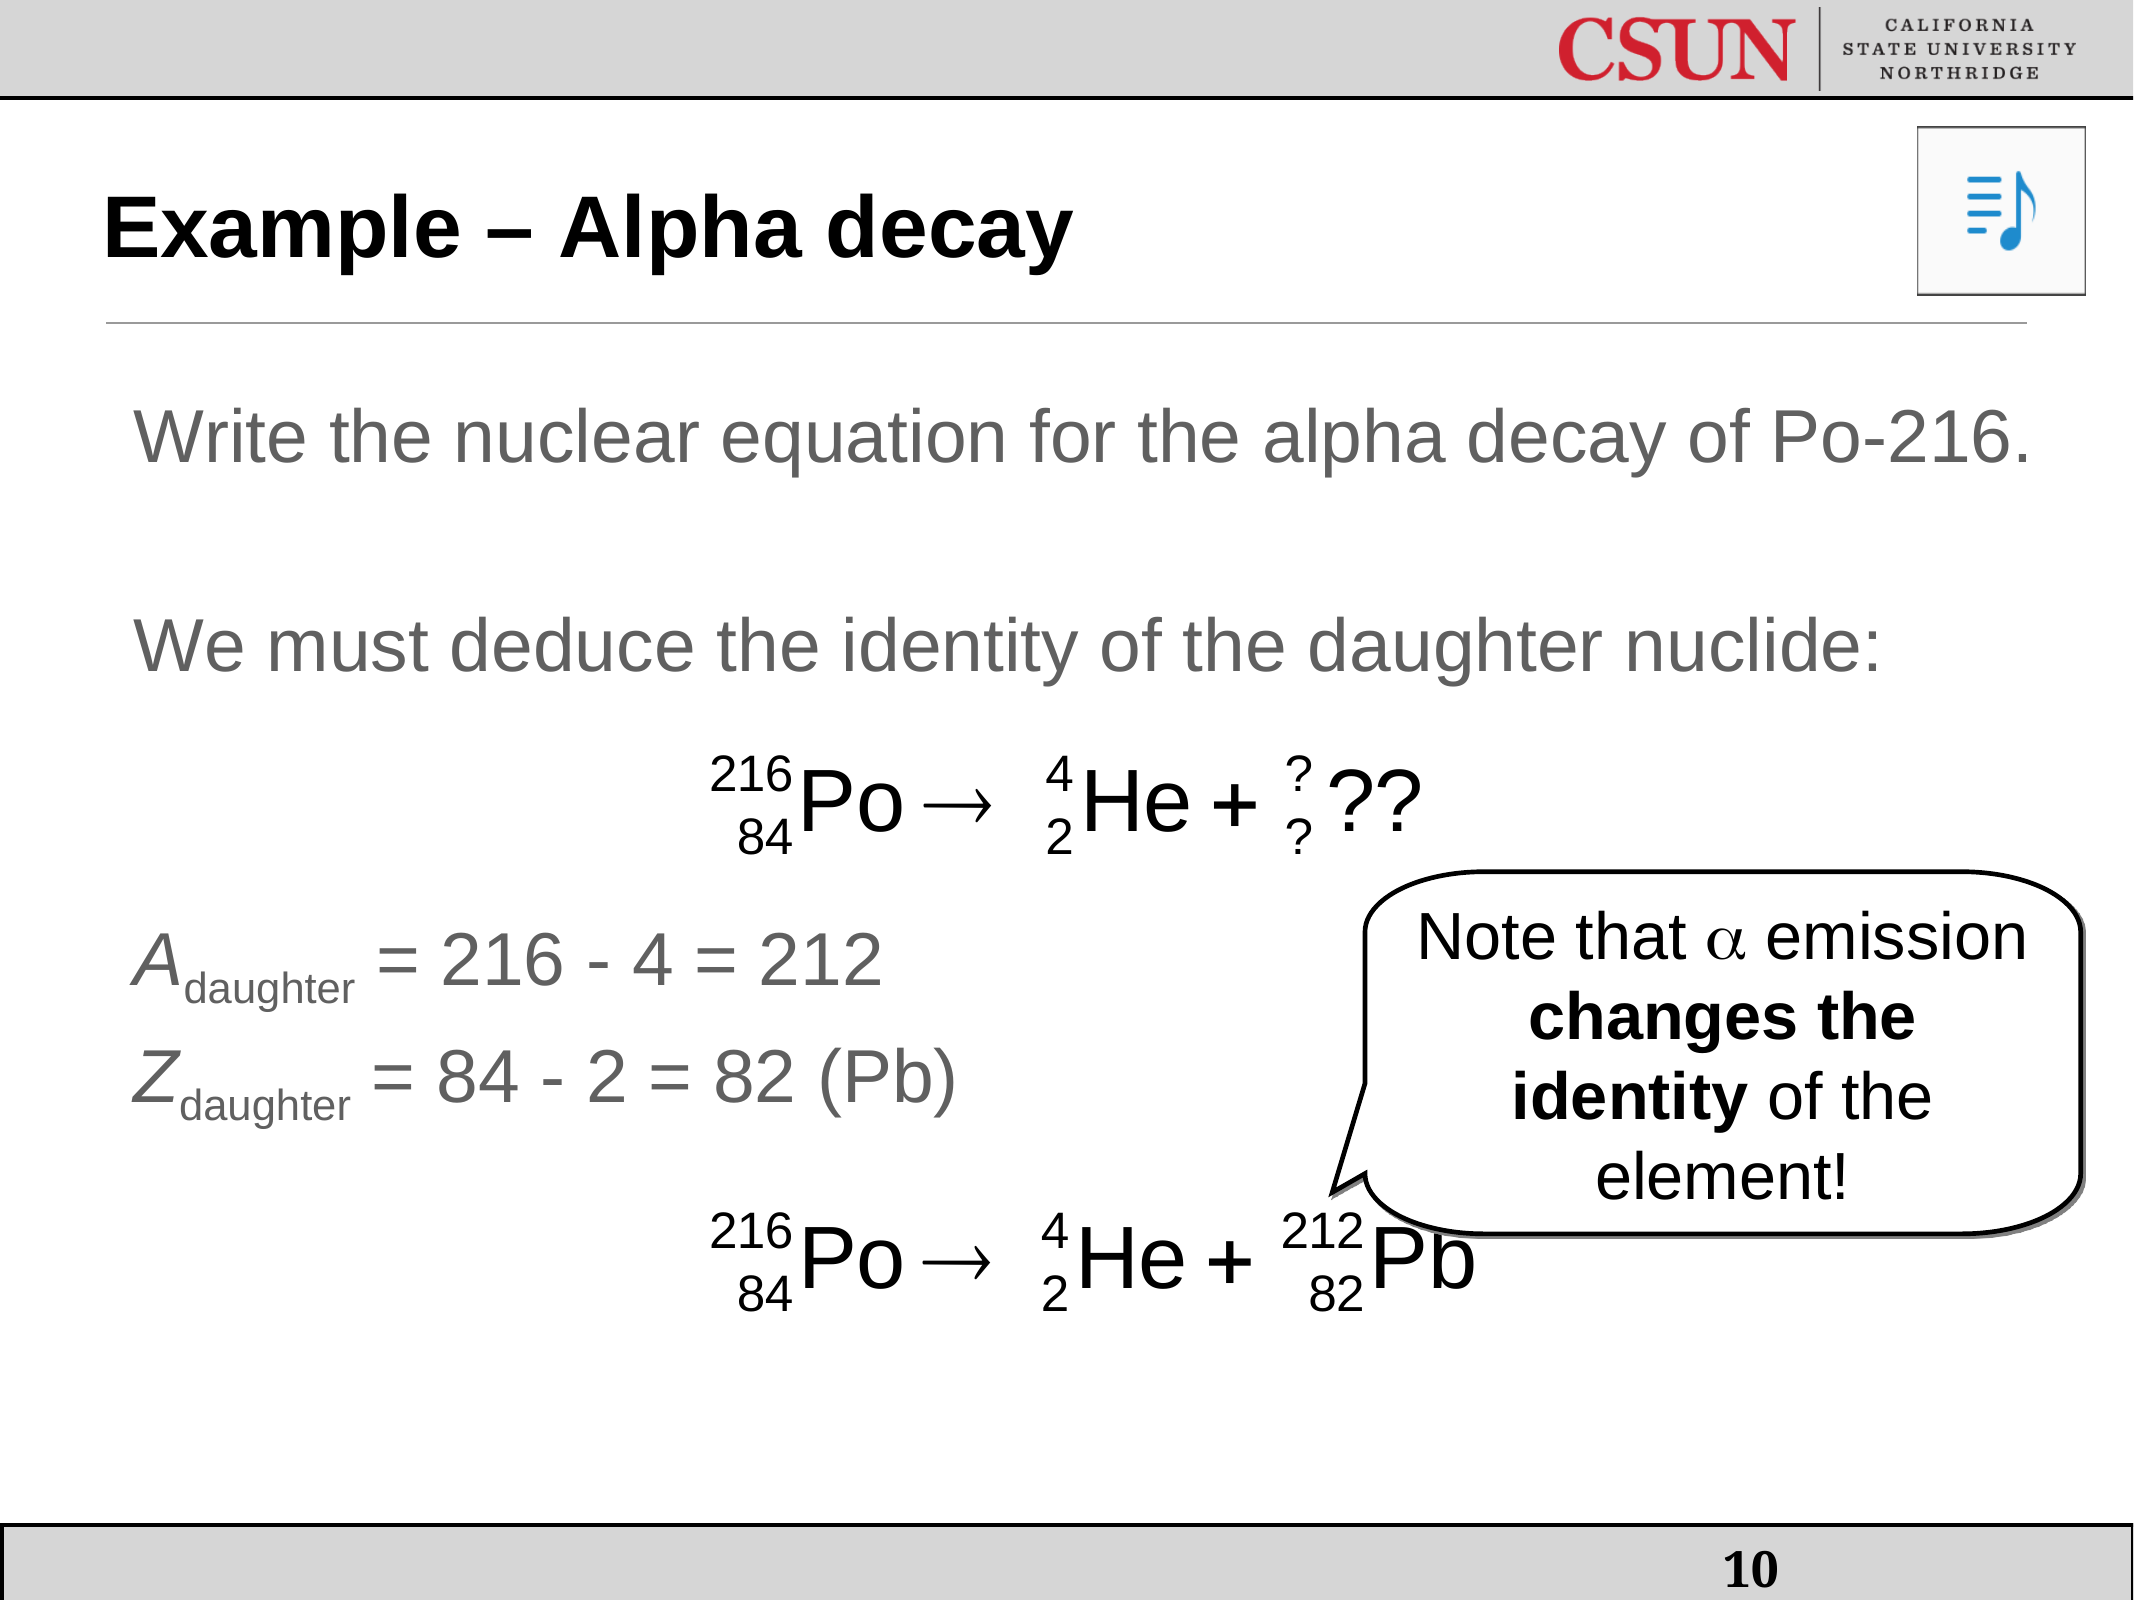

# Example – Alpha decay
Write the nuclear equation for the alpha decay of Po-216.
We must deduce the identity of the daughter nuclide:
Adaughter = 216 - 4 = 212
Zdaughter = 84 - 2 = 82 (Pb)
Note that  emission changes the identity of the element!
10